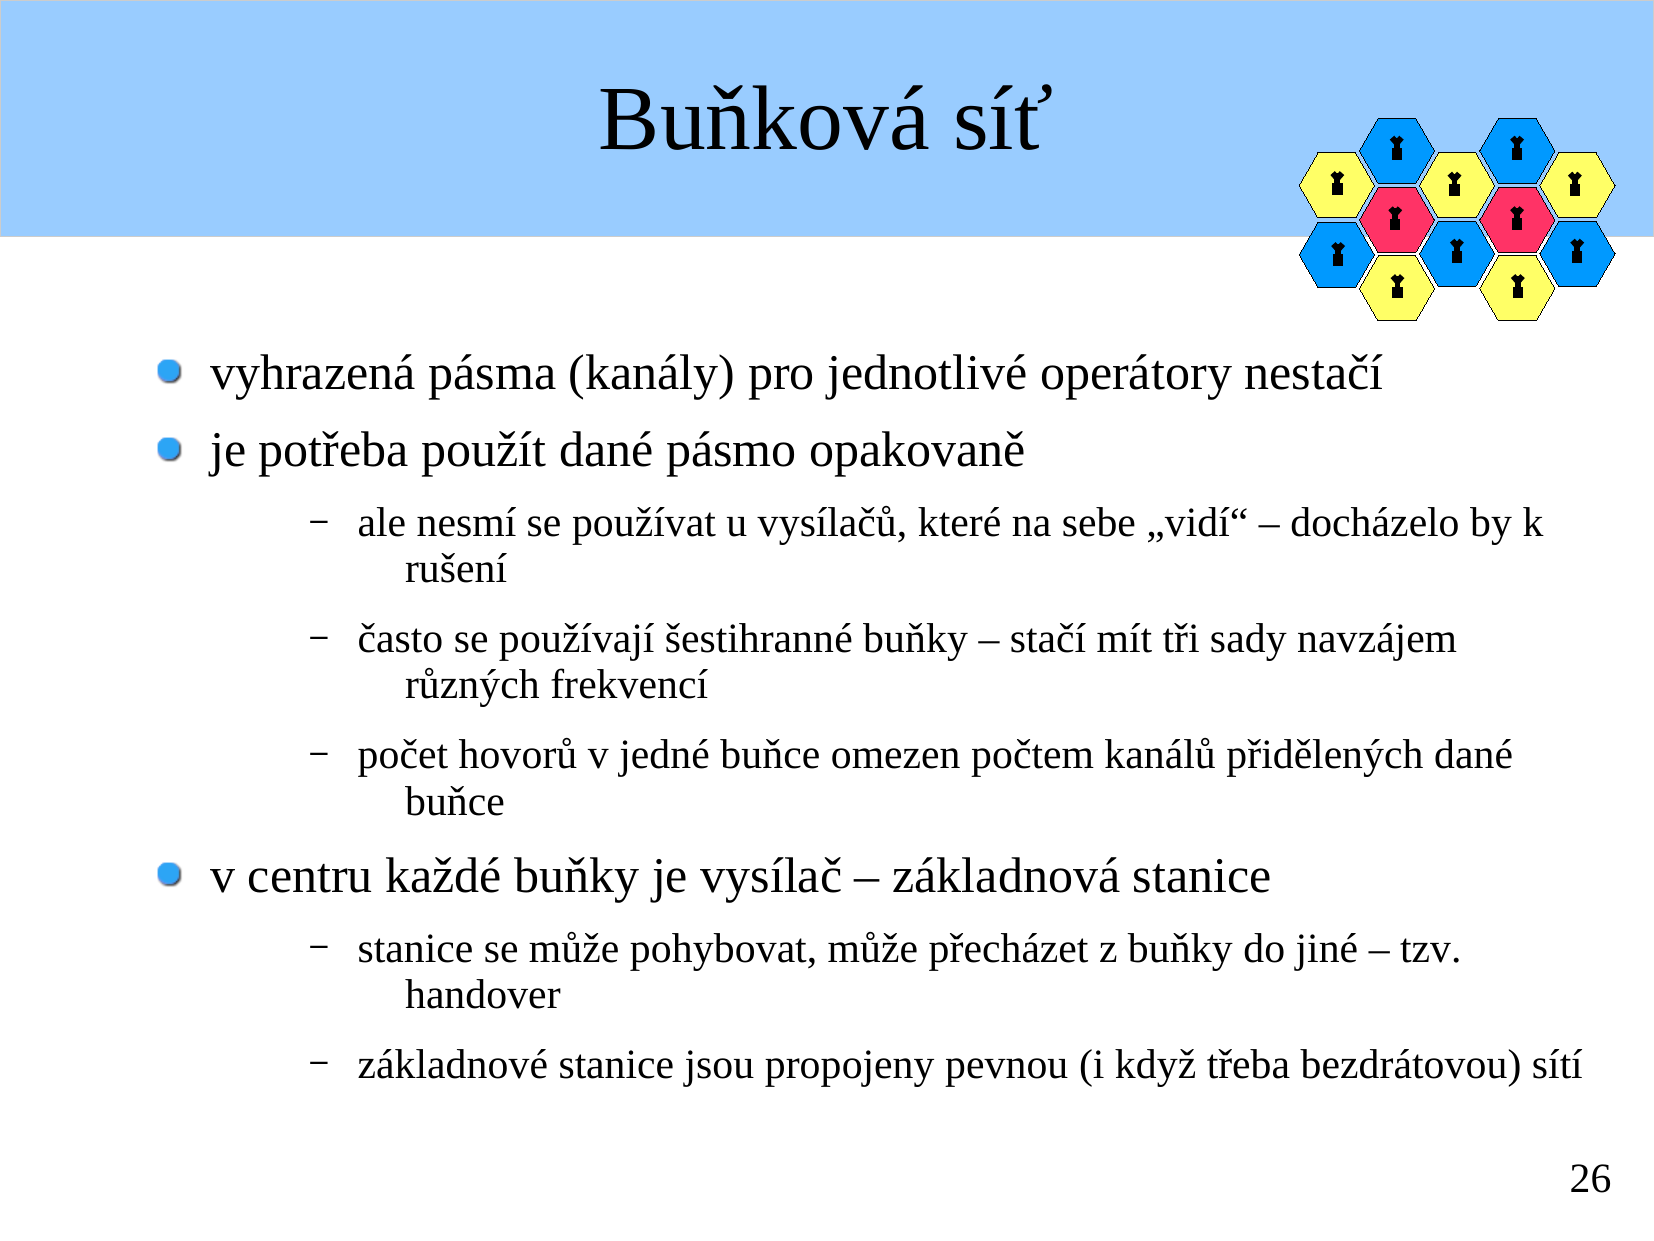

# Buňková síť
vyhrazená pásma (kanály) pro jednotlivé operátory nestačí
je potřeba použít dané pásmo opakovaně
ale nesmí se používat u vysílačů, které na sebe „vidí“ – docházelo by k rušení
často se používají šestihranné buňky – stačí mít tři sady navzájem různých frekvencí
počet hovorů v jedné buňce omezen počtem kanálů přidělených dané buňce
v centru každé buňky je vysílač – základnová stanice
stanice se může pohybovat, může přecházet z buňky do jiné – tzv. handover
základnové stanice jsou propojeny pevnou (i když třeba bezdrátovou) sítí